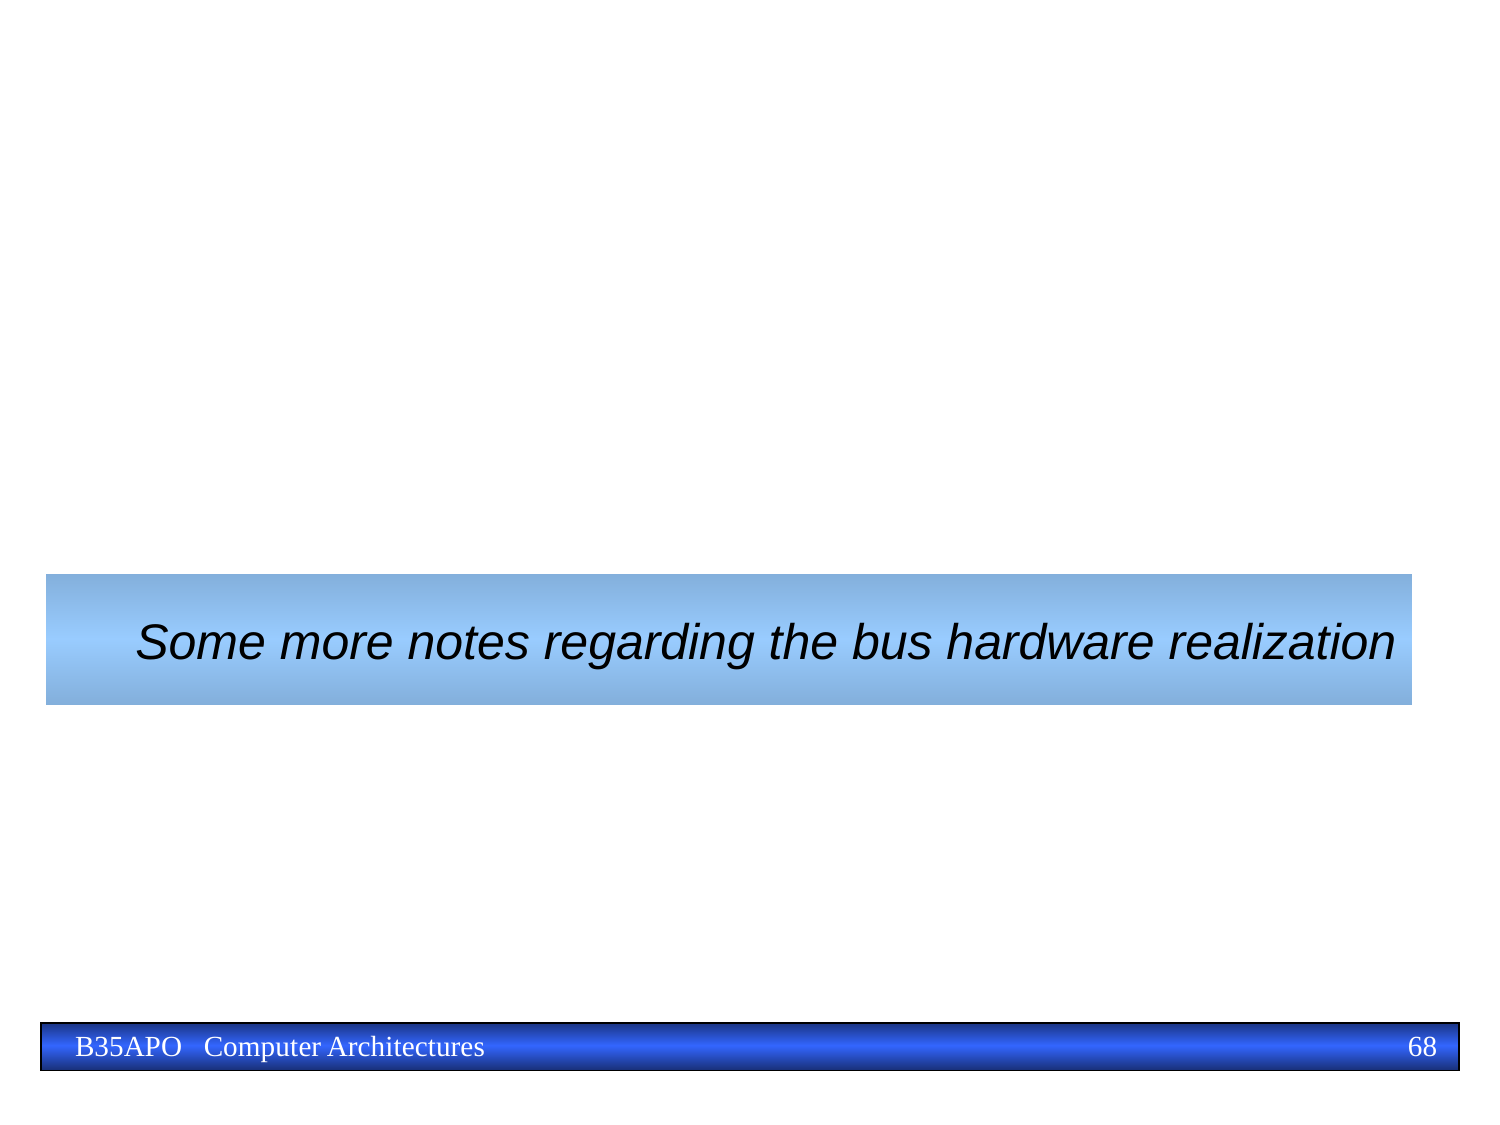

# Some more notes regarding the bus hardware realization
B35APO Computer Architectures
68